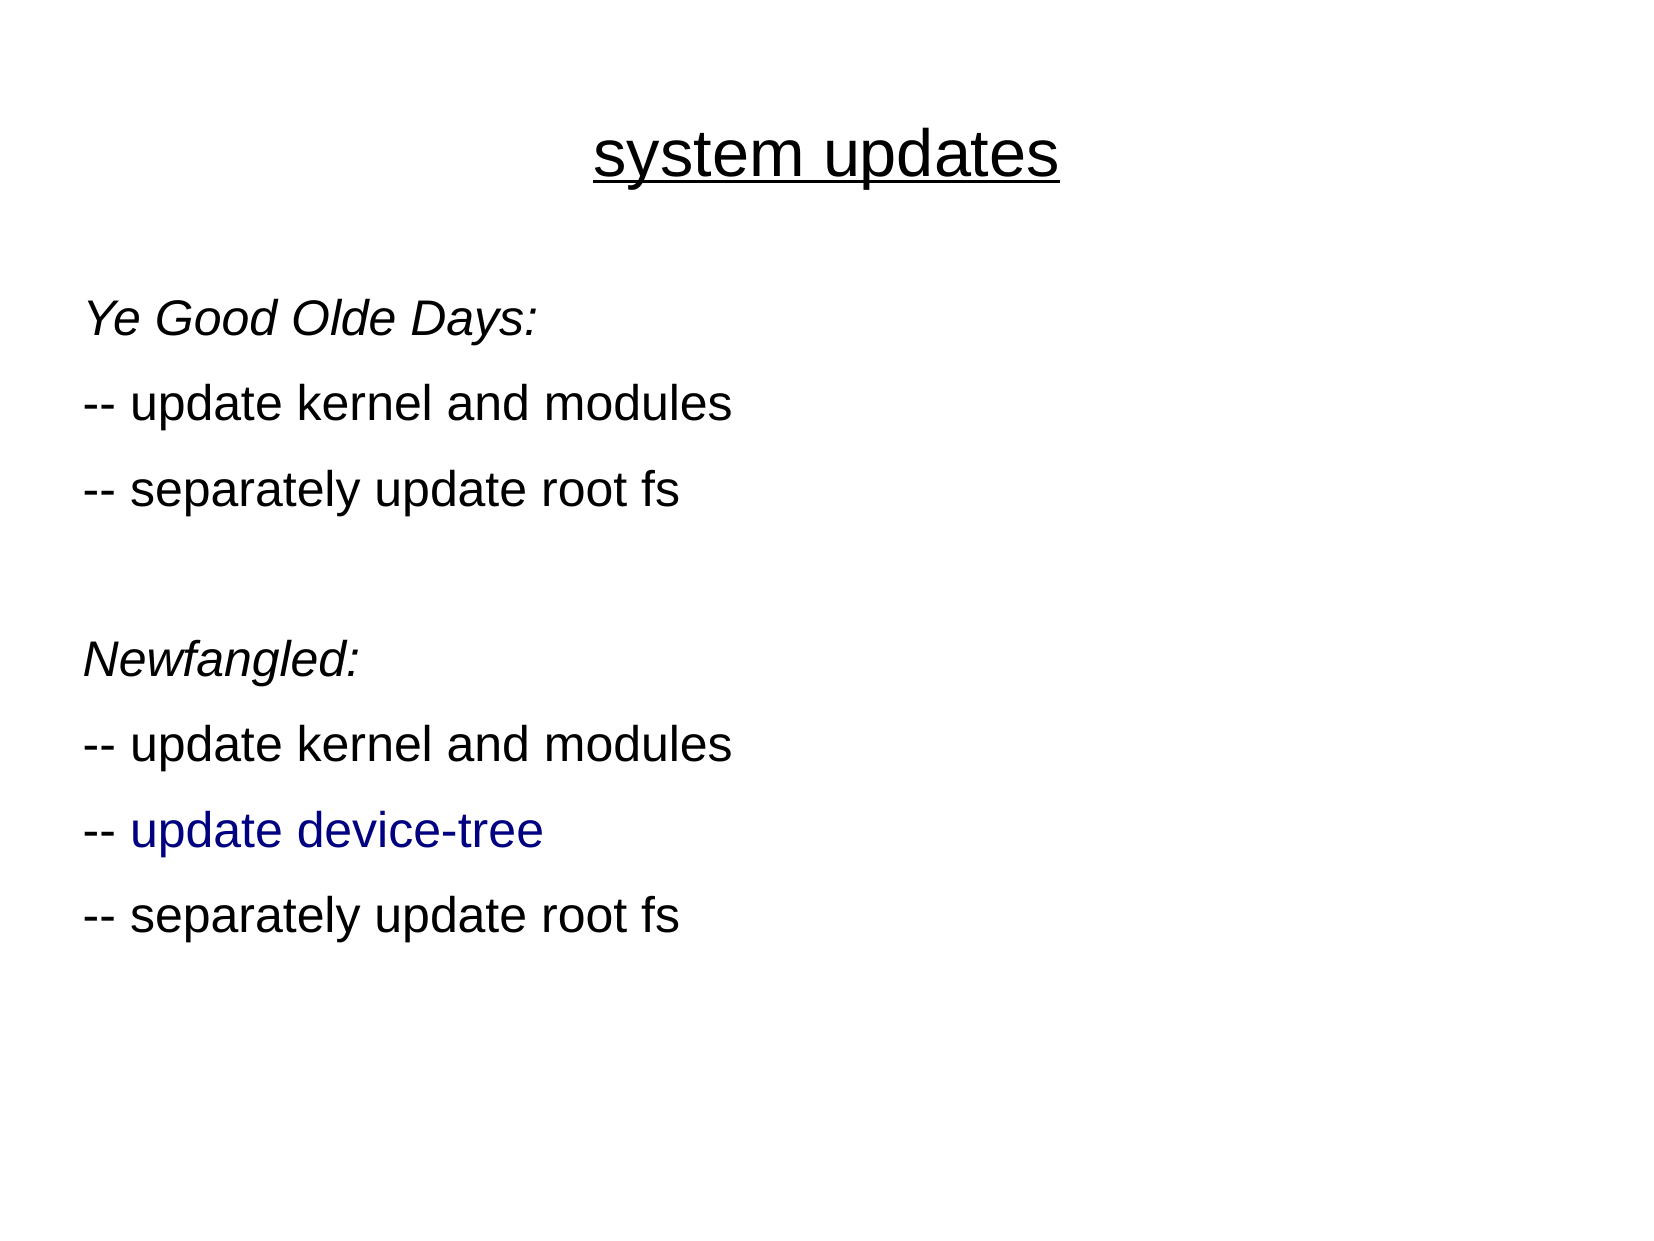

# system updates
Ye Good Olde Days:
-- update kernel and modules
-- separately update root fs
Newfangled:
-- update kernel and modules
-- update device-tree
-- separately update root fs